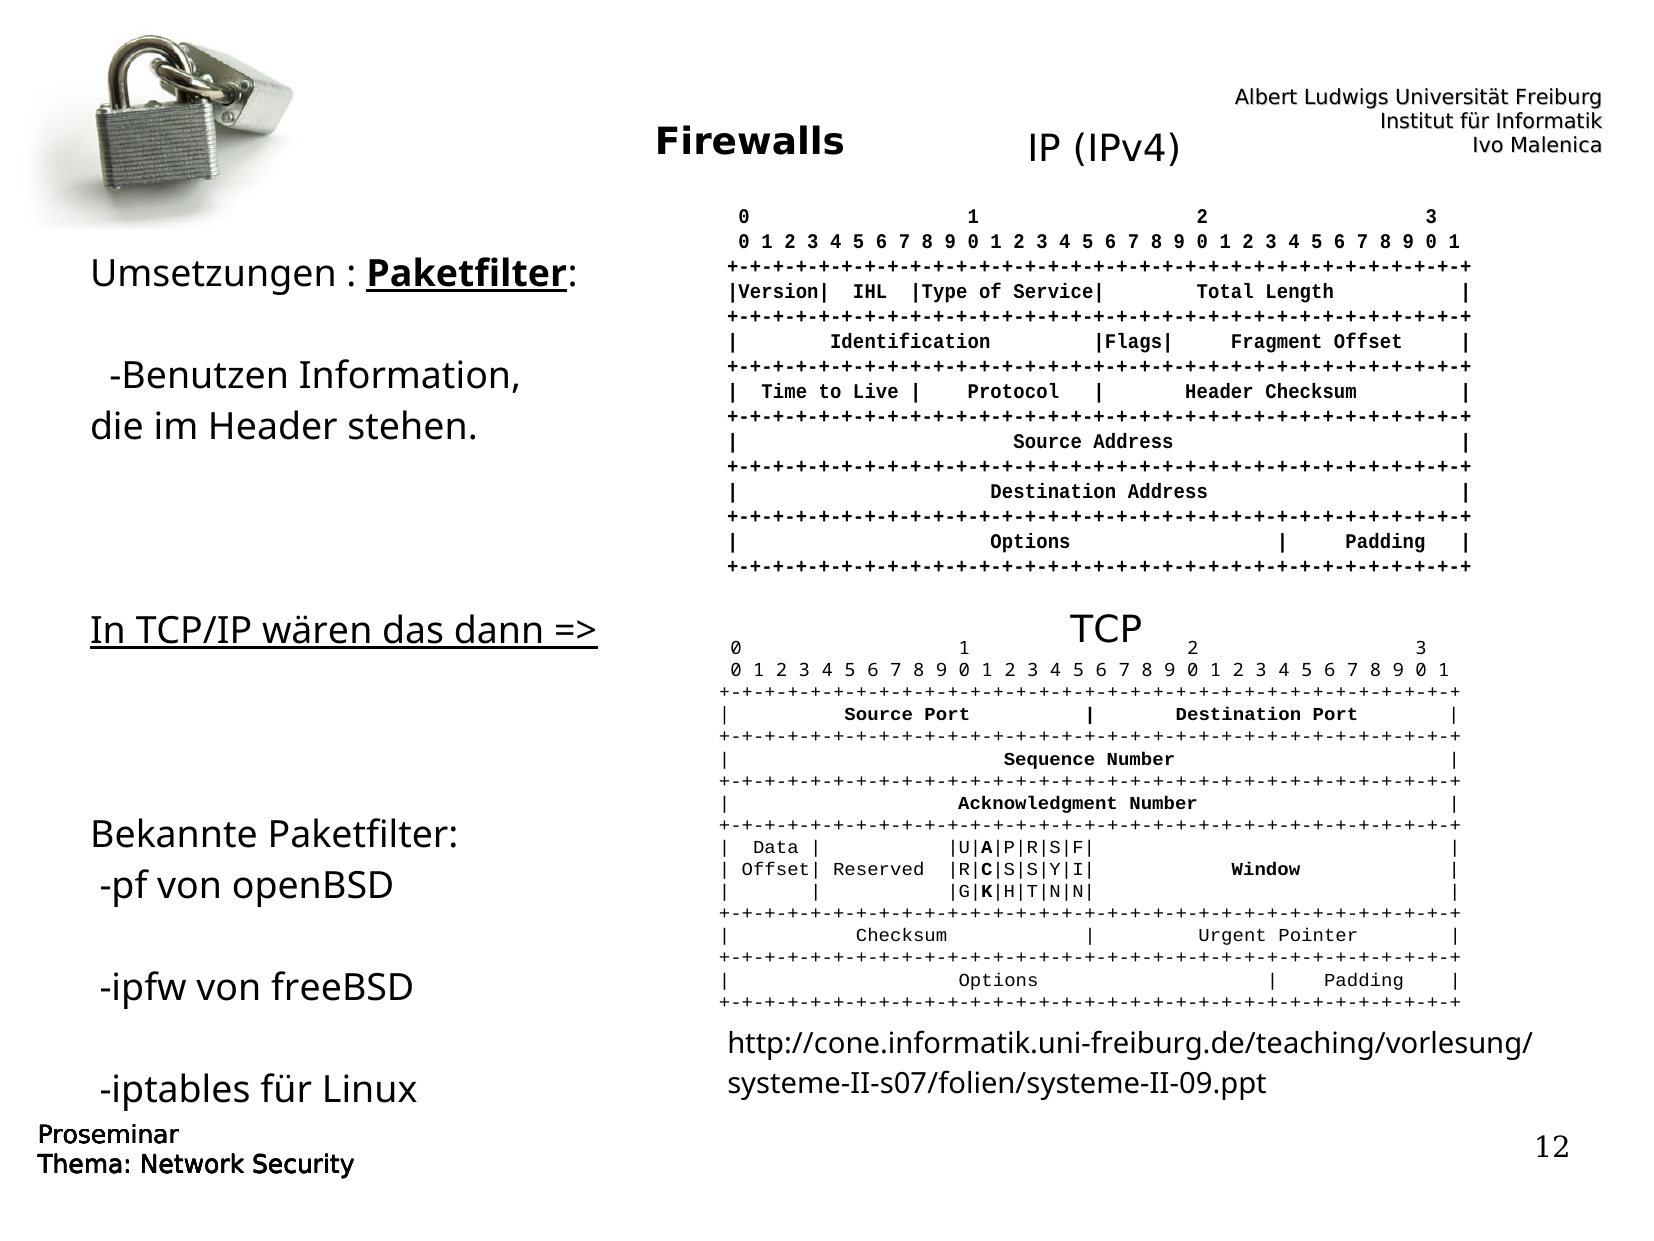

Albert Ludwigs Universität Freiburg
Institut für Informatik
Ivo Malenica
Firewalls
	IP (IPv4)
Umsetzungen : Paketfilter:
 -Benutzen Information, 		 die im Header stehen.
In TCP/IP wären das dann =>
Bekannte Paketfilter:
 -pf von openBSD
 -ipfw von freeBSD
 -iptables für Linux
TCP
http://cone.informatik.uni-freiburg.de/teaching/vorlesung/systeme-II-s07/folien/systeme-II-09.ppt
# Proseminar Thema: Network Security
Proseminar
Thema: Network Security
Proseminar
Thema: Network Security
Proseminar
Thema: Network Security
Proseminar
Thema: Network Security
12